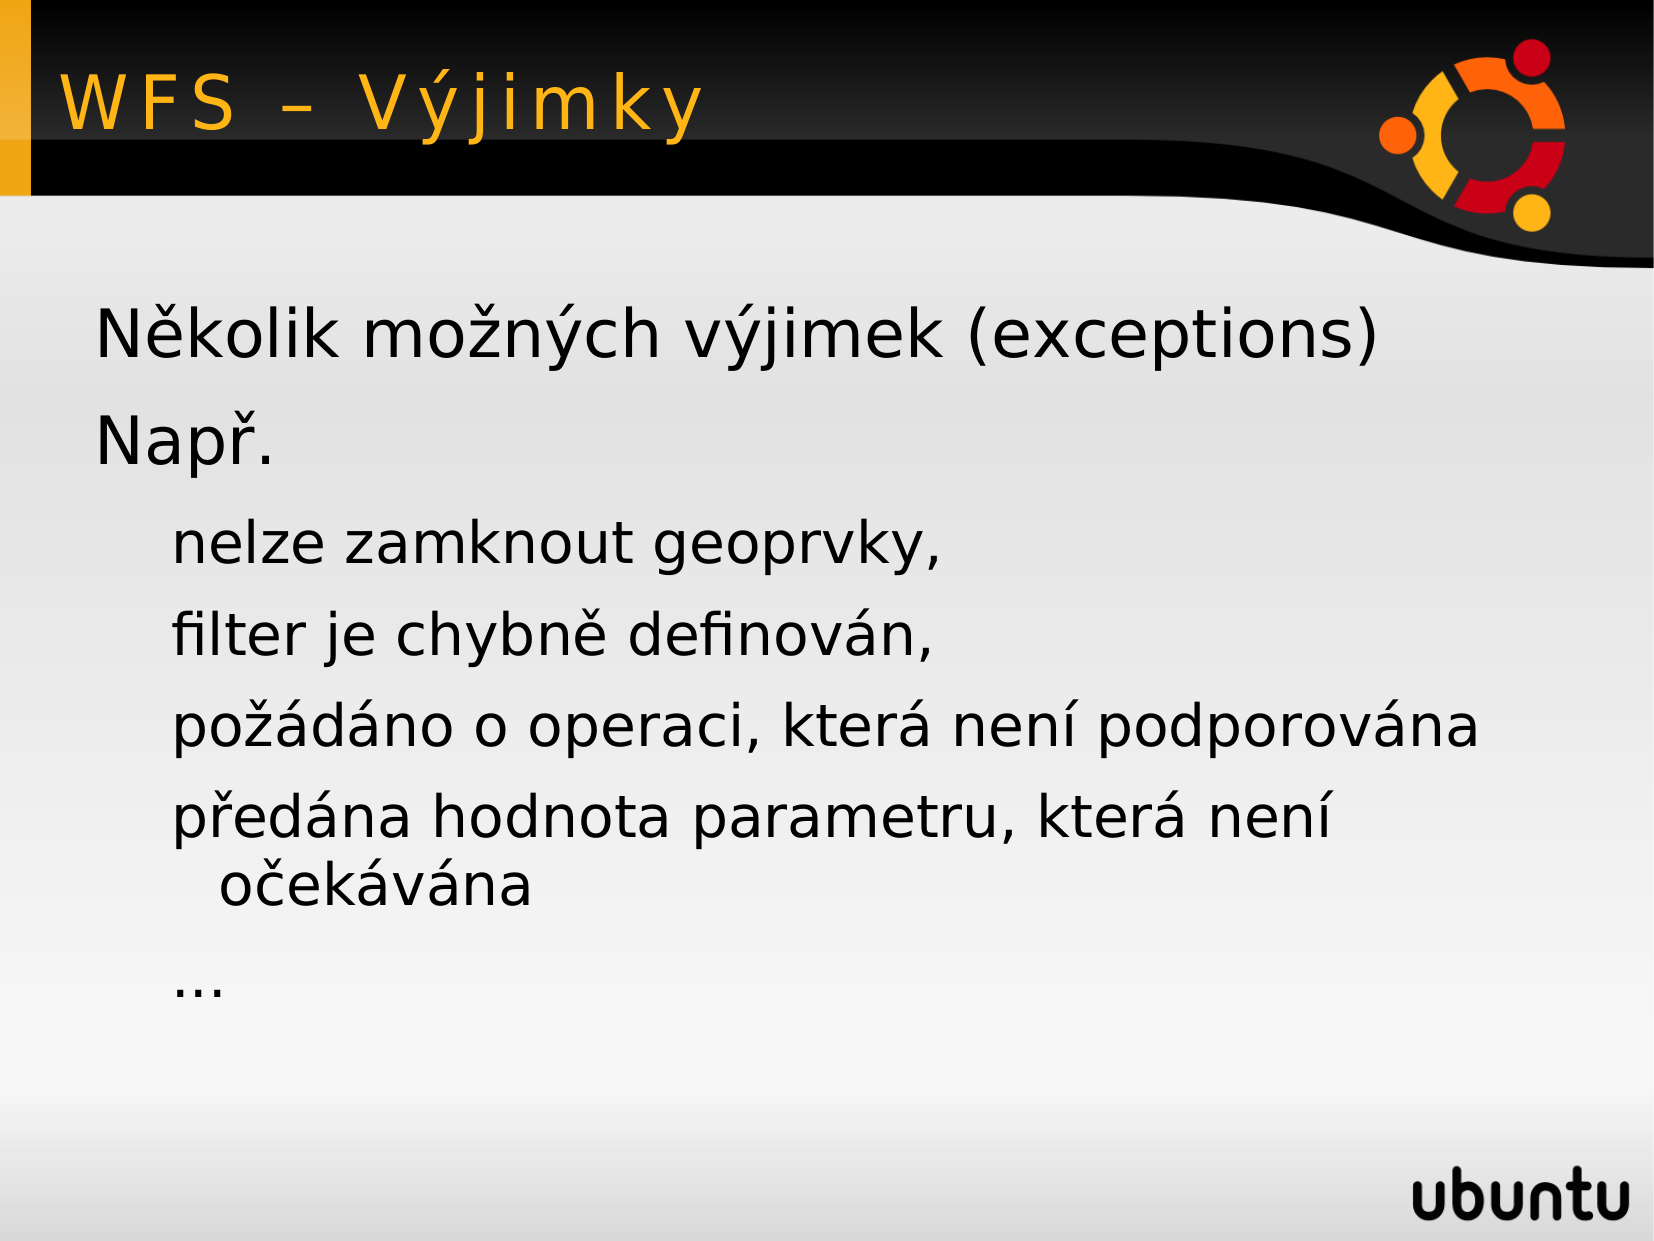

# WFS – Výjimky
Několik možných výjimek (exceptions)
Např.
nelze zamknout geoprvky,
filter je chybně definován,
požádáno o operaci, která není podporována
předána hodnota parametru, která není očekávána
...